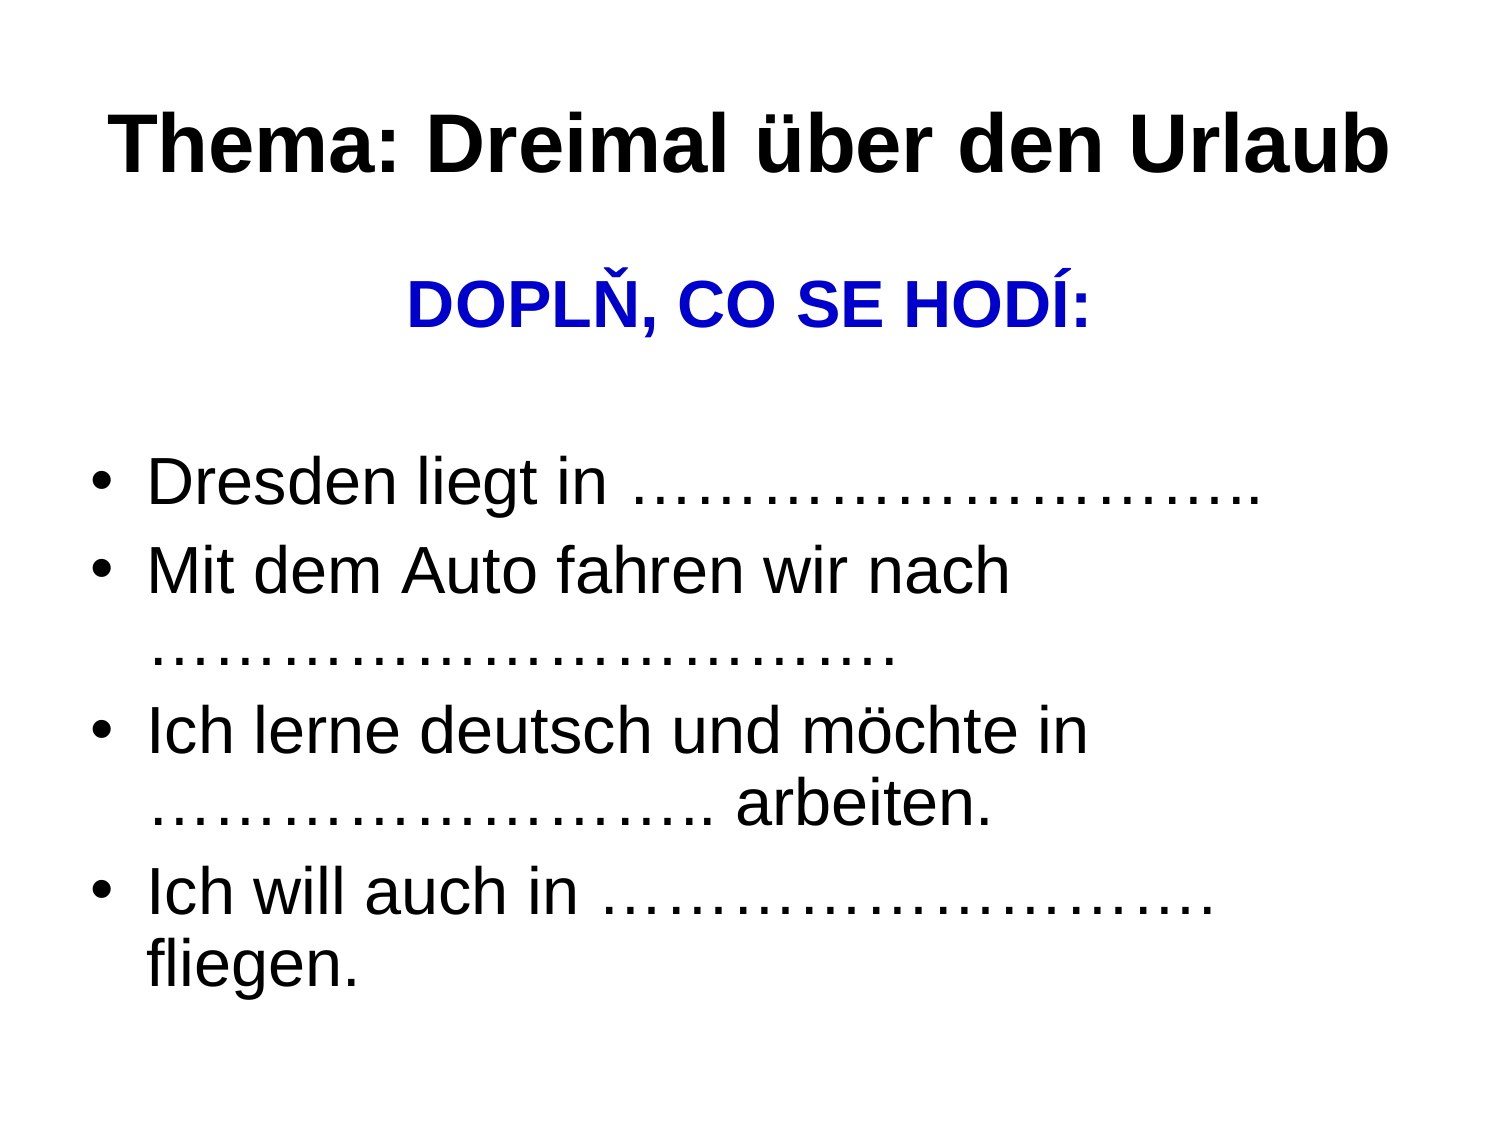

# Thema: Dreimal über den Urlaub
DOPLŇ, CO SE HODÍ:
Dresden liegt in ………………………..
Mit dem Auto fahren wir nach …………………………….
Ich lerne deutsch und möchte in …………………….. arbeiten.
Ich will auch in ………………………. fliegen.